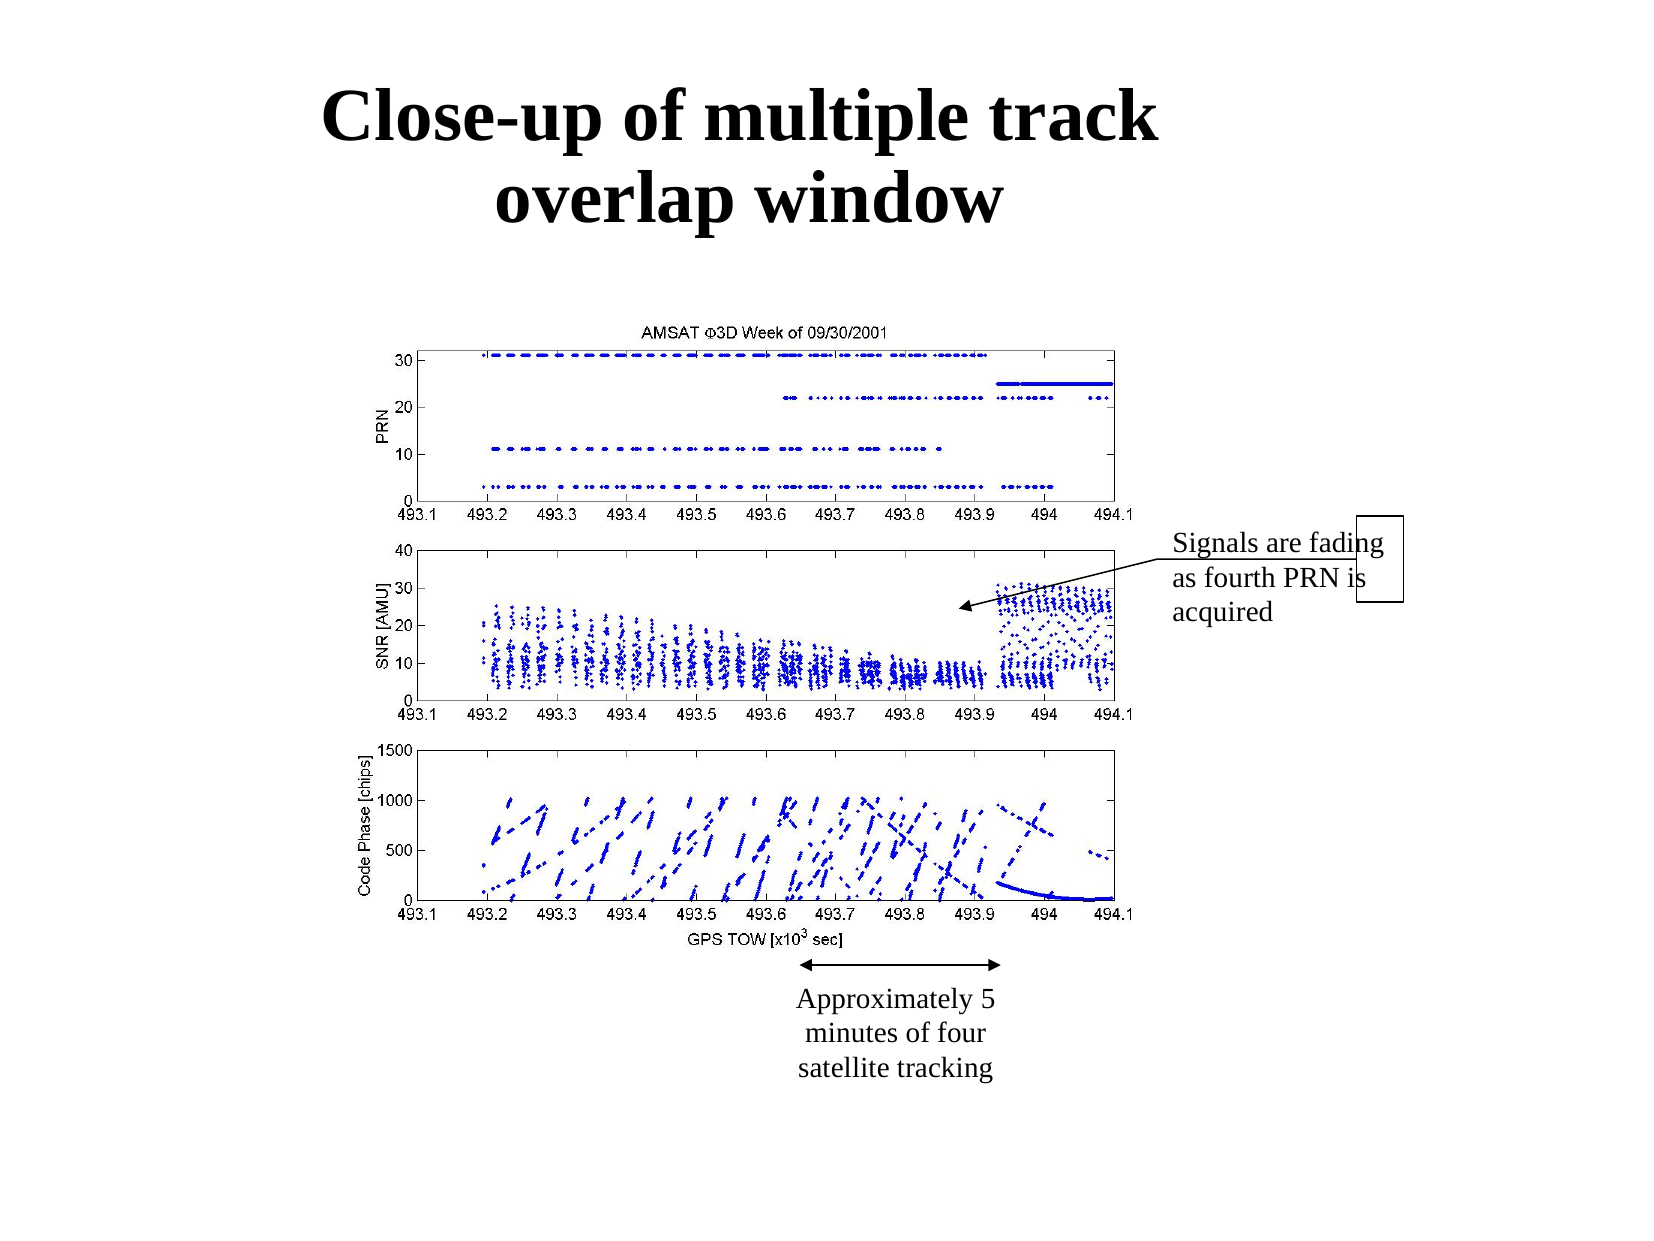

# Close-up of multiple track overlap window
Signals are fading as fourth PRN is acquired
Approximately 5 minutes of four satellite tracking